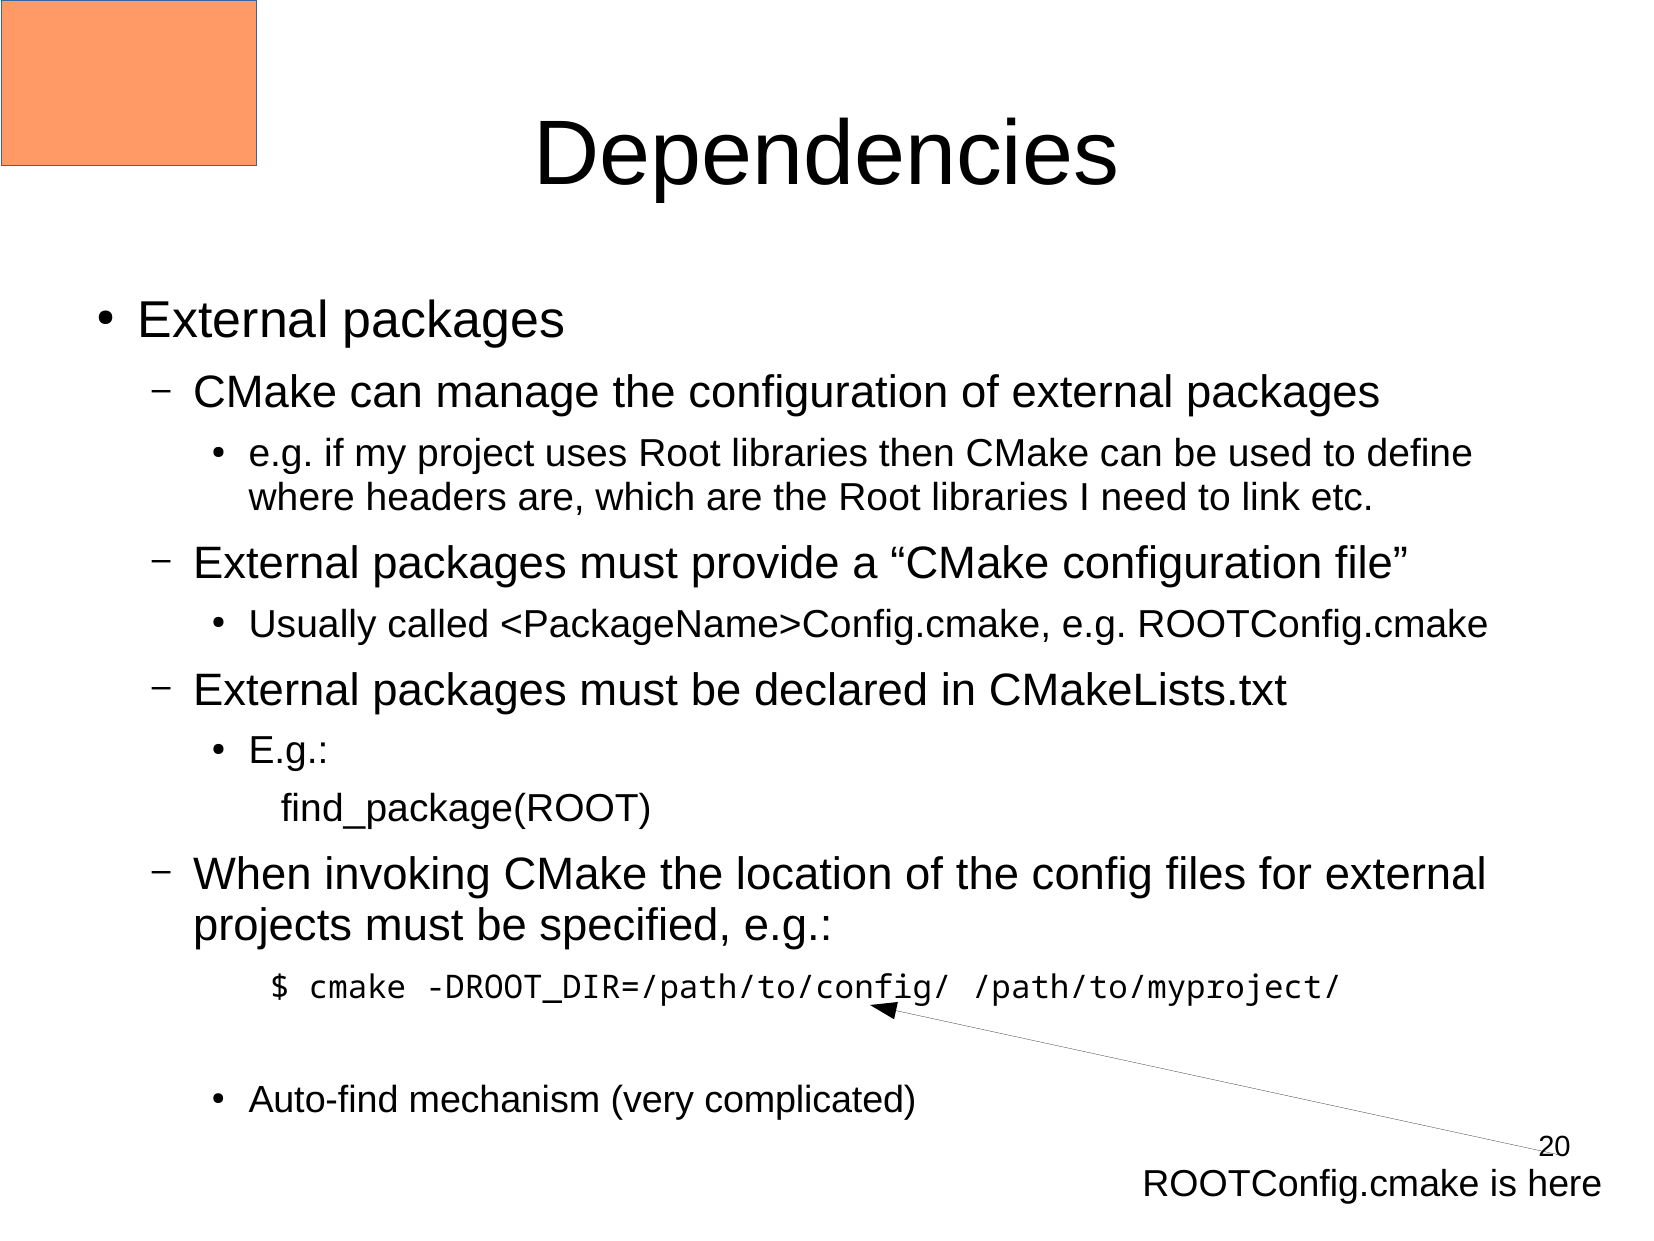

# Dependencies
External packages
CMake can manage the configuration of external packages
e.g. if my project uses Root libraries then CMake can be used to define where headers are, which are the Root libraries I need to link etc.
External packages must provide a “CMake configuration file”
Usually called <PackageName>Config.cmake, e.g. ROOTConfig.cmake
External packages must be declared in CMakeLists.txt
E.g.:
 find_package(ROOT)
When invoking CMake the location of the config files for external projects must be specified, e.g.:
 $ cmake -DROOT_DIR=/path/to/config/ /path/to/myproject/
Auto-find mechanism (very complicated)
20
ROOTConfig.cmake is here